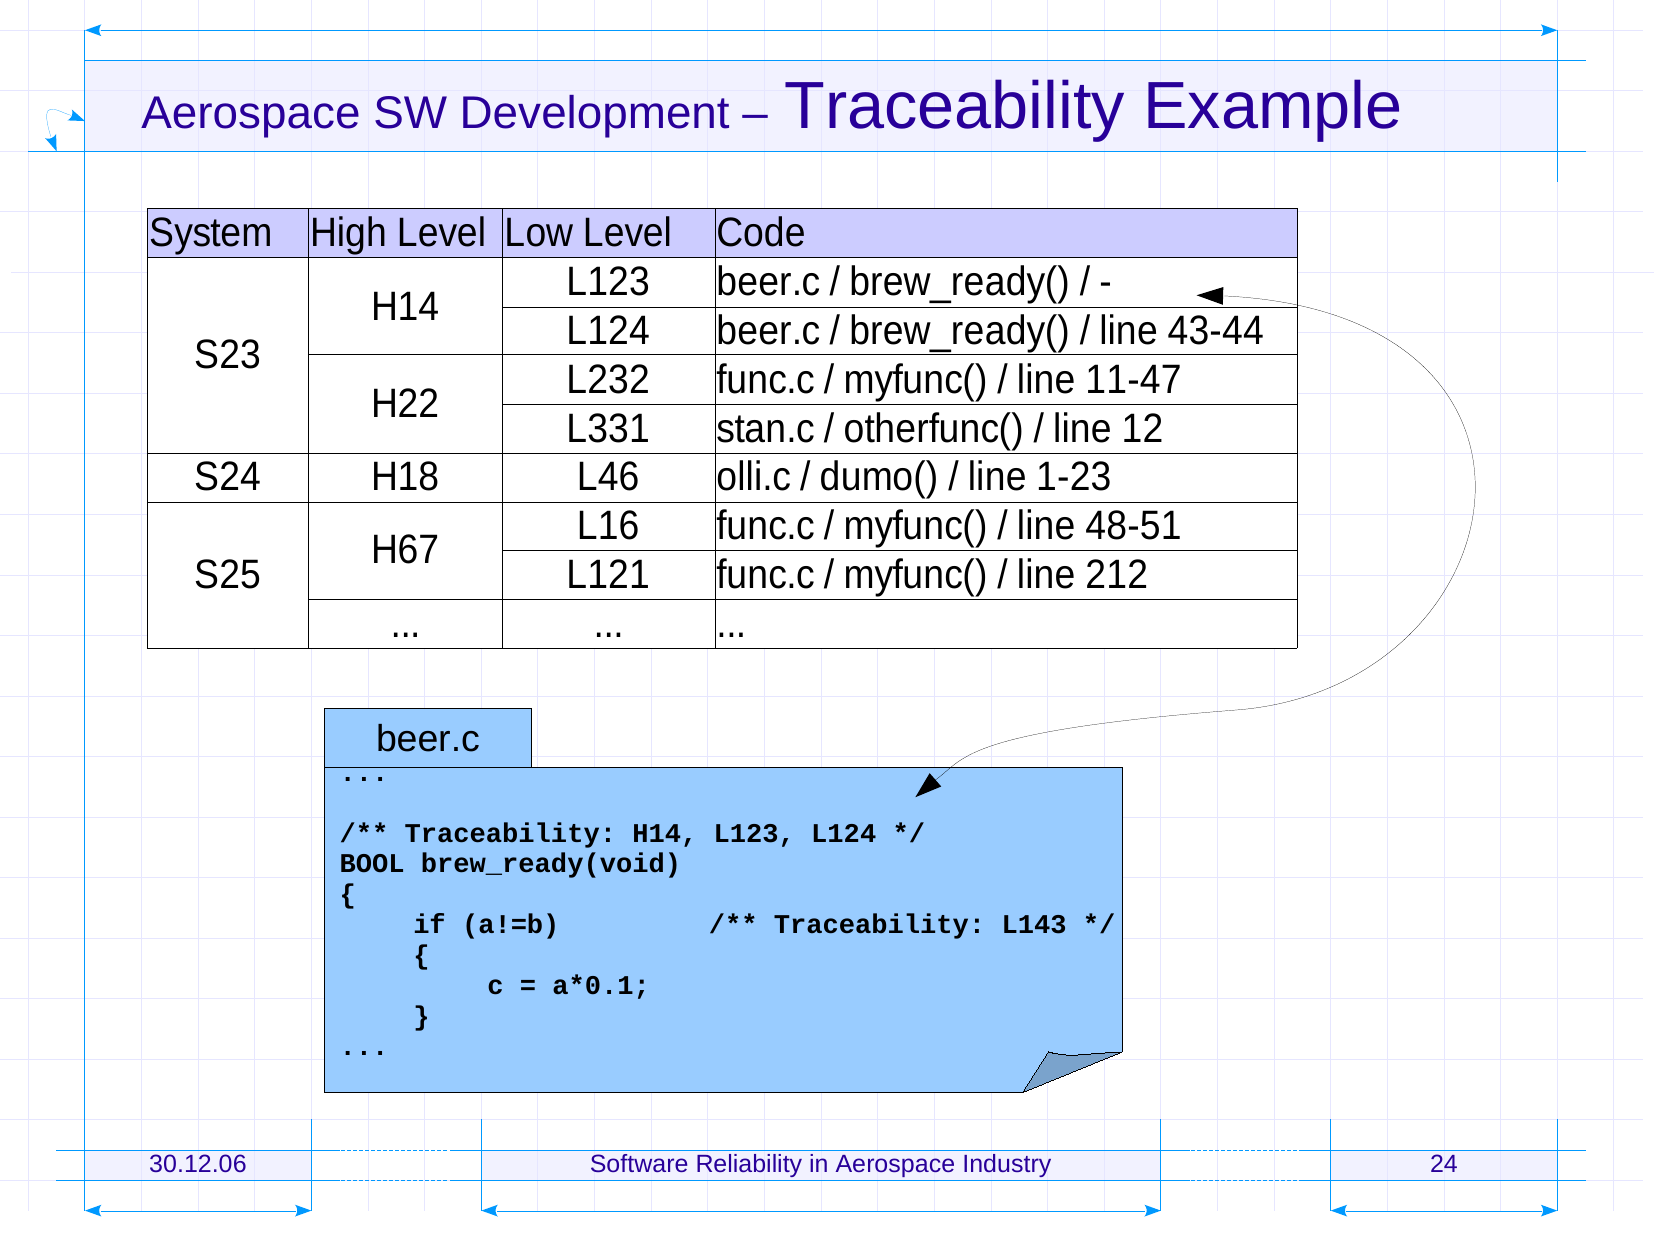

# Aerospace SW Development – Traceability Example
beer.c
...
/** Traceability: H14, L123, L124 */
BOOL brew_ready(void)
{
	if (a!=b)			/** Traceability: L143 */
	{
		c = a*0.1;
	}
...
30.12.06
Software Reliability in Aerospace Industry
24